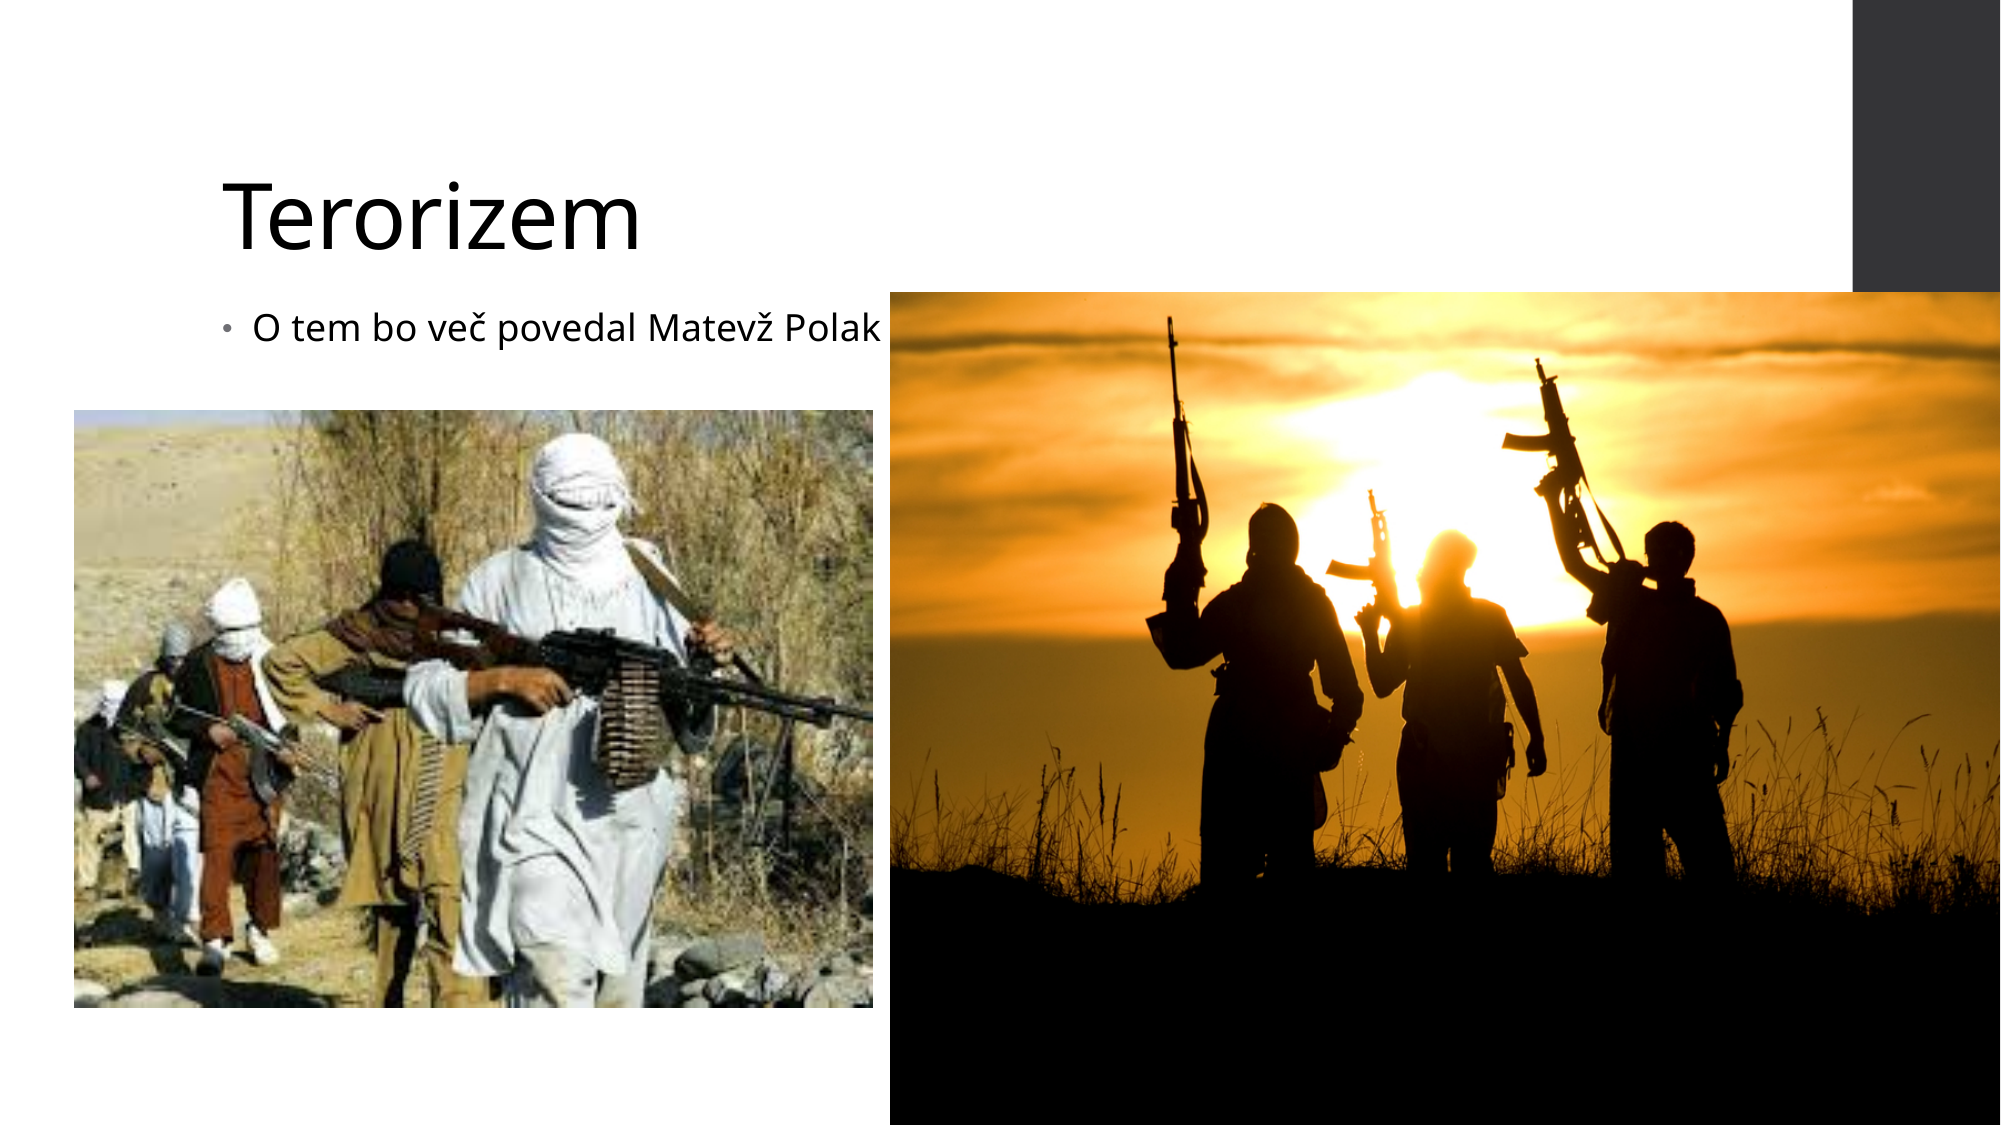

# Terorizem
O tem bo več povedal Matevž Polak